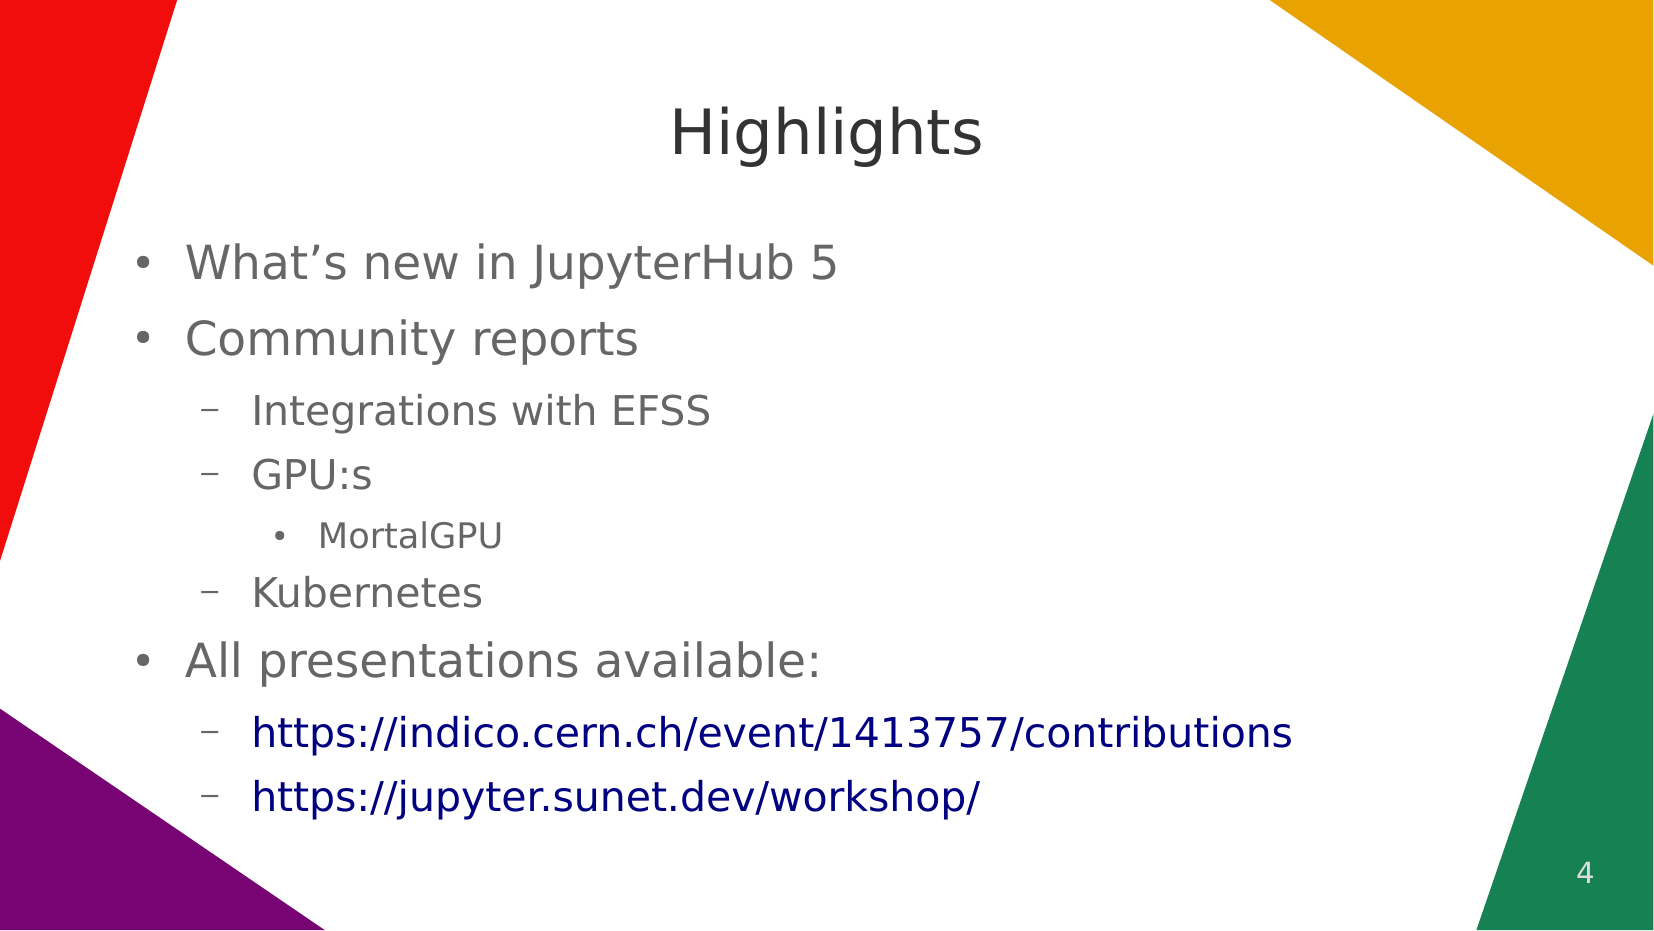

# Highlights
What’s new in JupyterHub 5
Community reports
Integrations with EFSS
GPU:s
MortalGPU
Kubernetes
All presentations available:
https://indico.cern.ch/event/1413757/contributions
https://jupyter.sunet.dev/workshop/
4